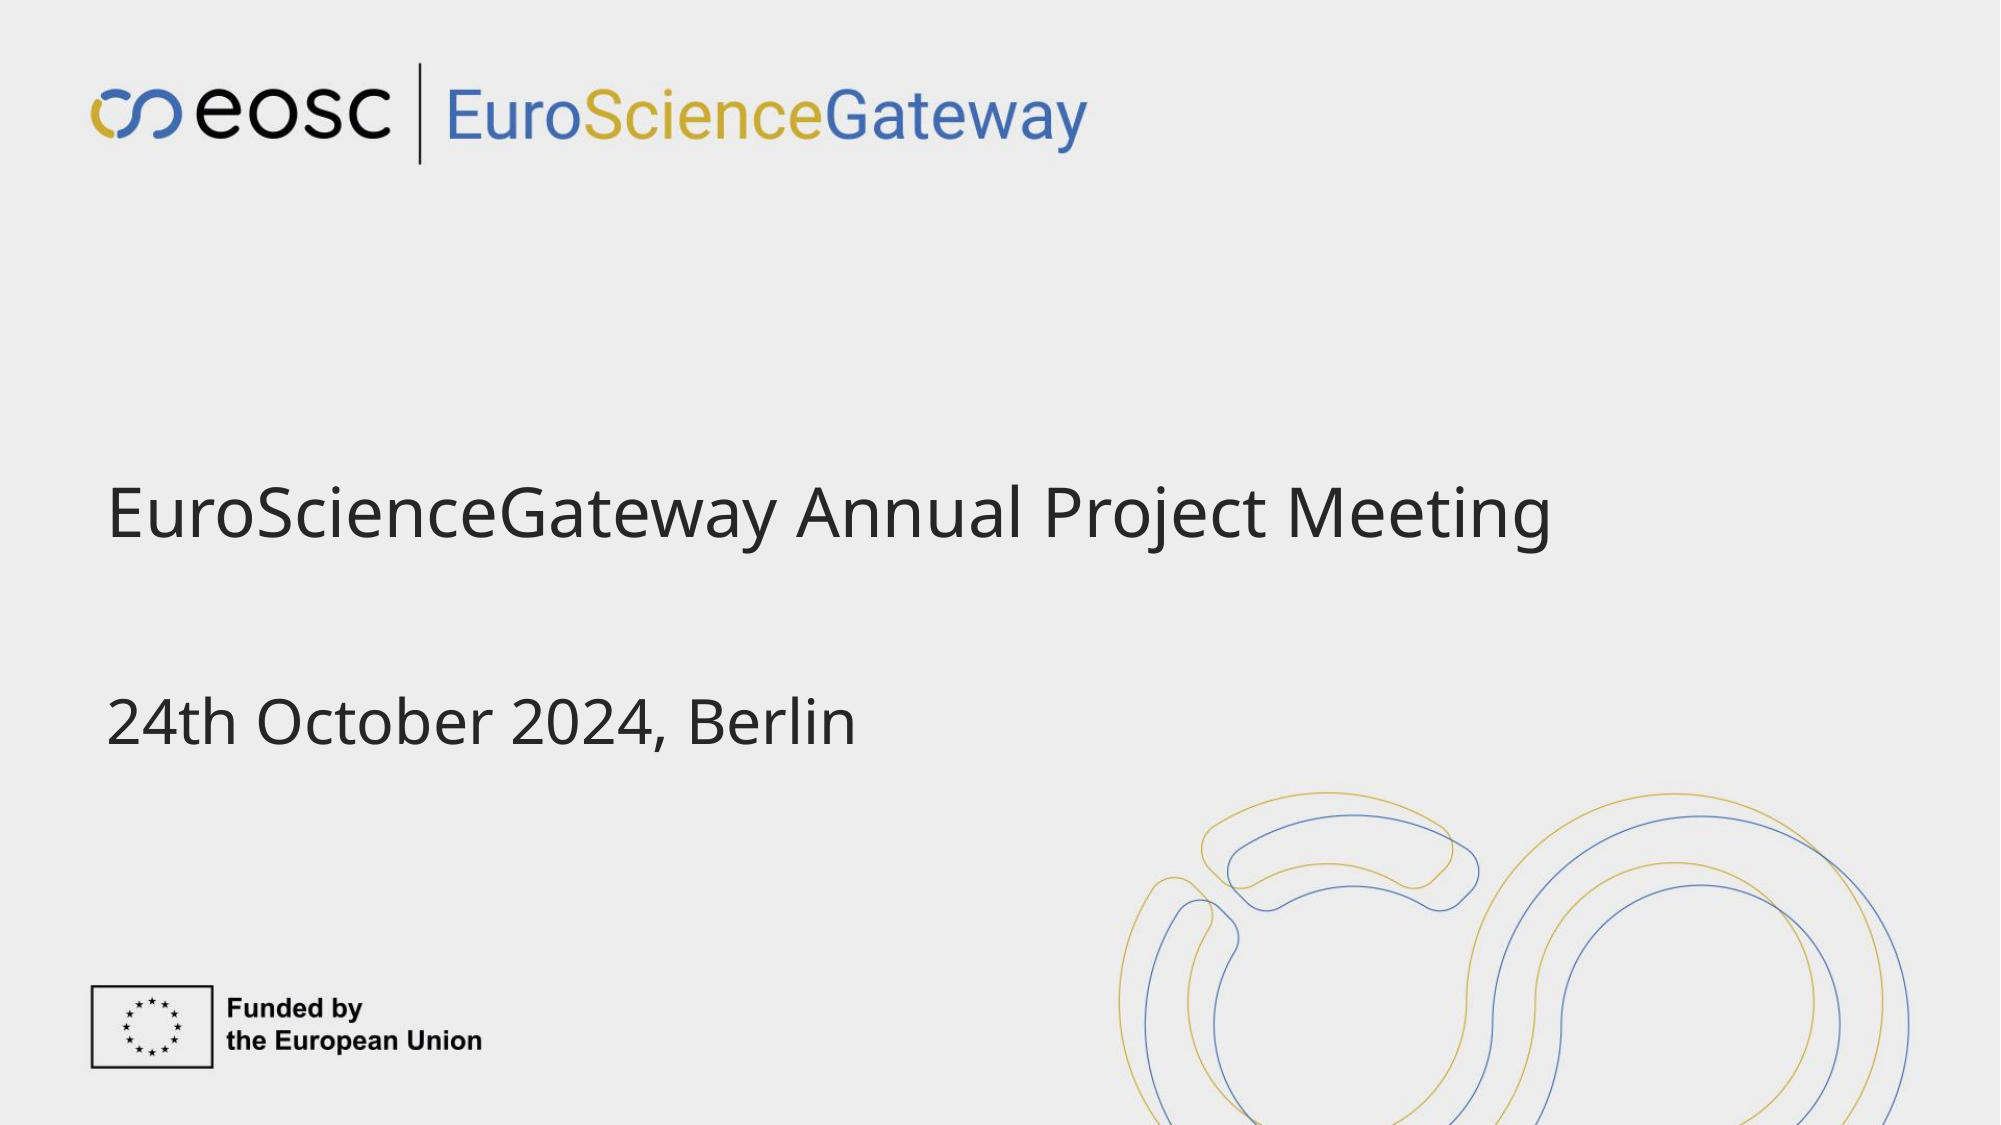

# EuroScienceGateway Annual Project Meeting
24th October 2024, Berlin